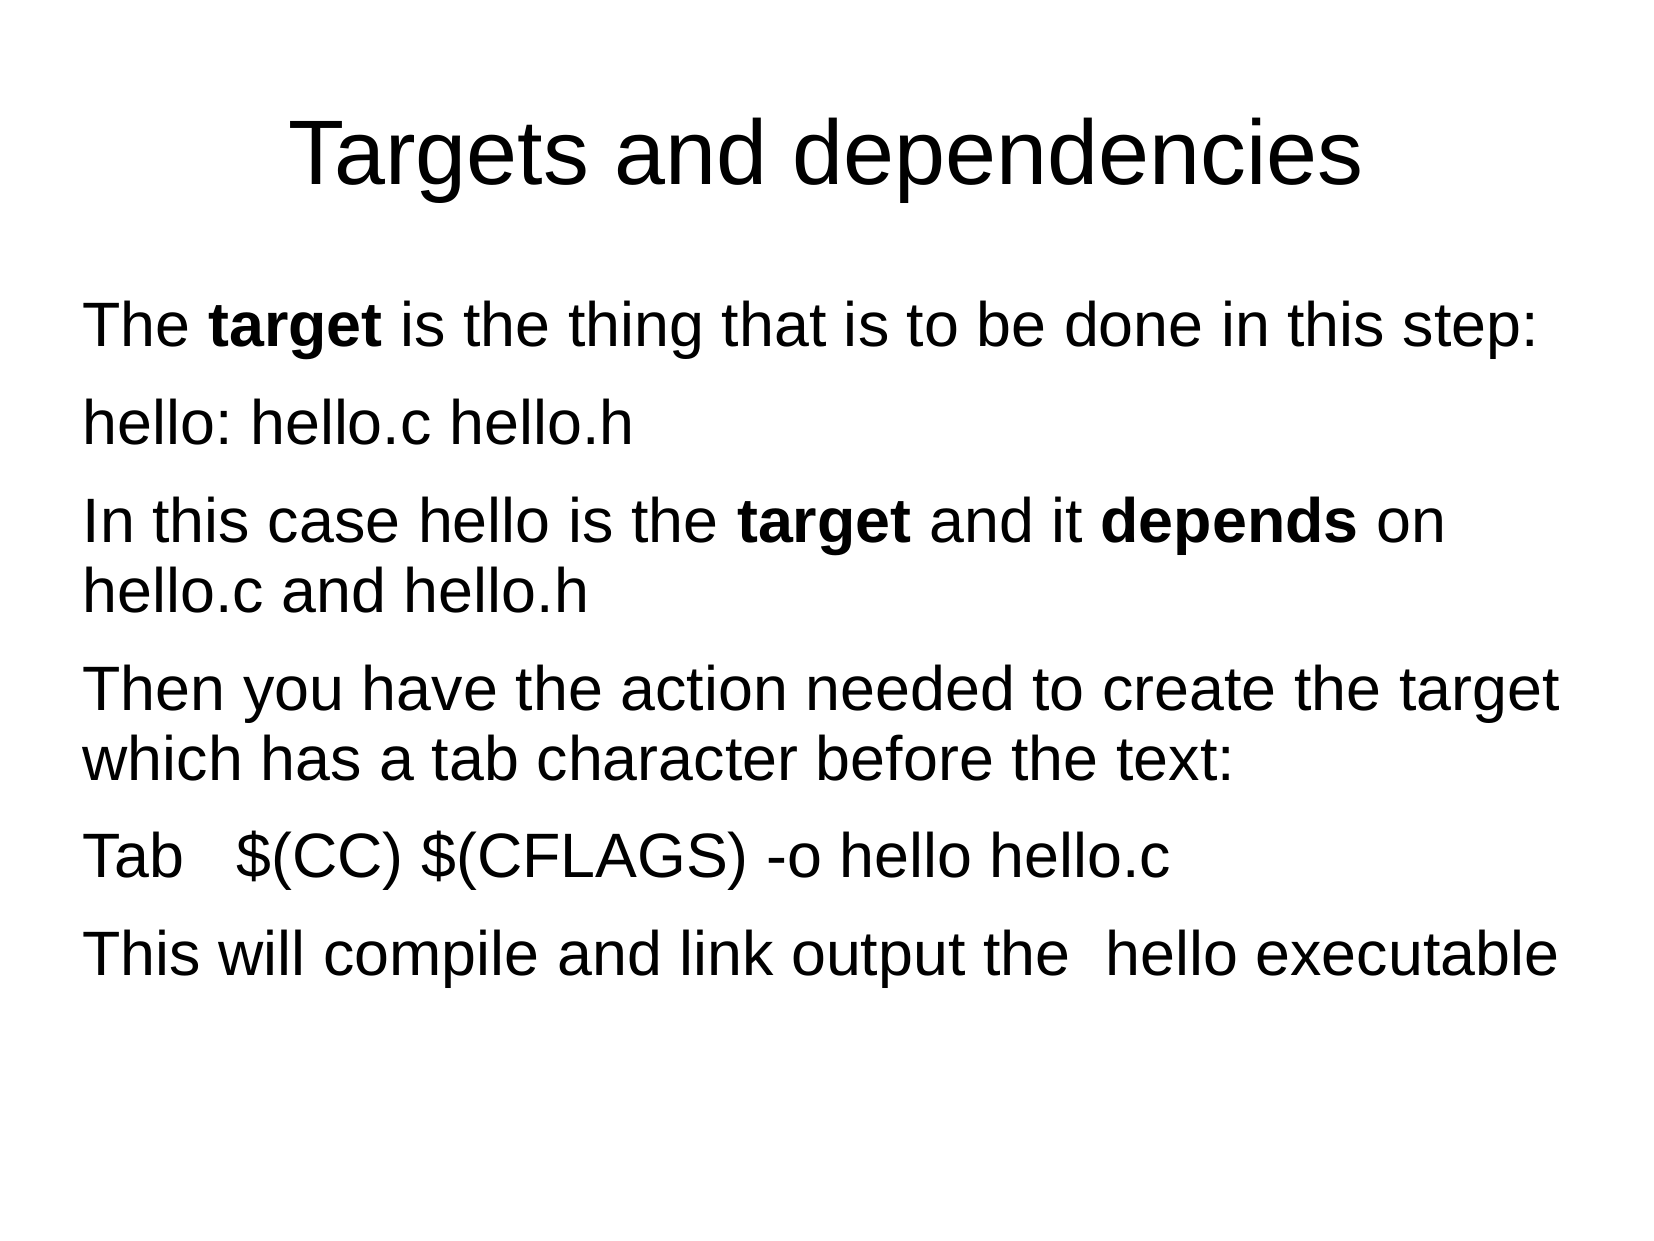

# Targets and dependencies
The target is the thing that is to be done in this step:
hello: hello.c hello.h
In this case hello is the target and it depends on
hello.c and hello.h
Then you have the action needed to create the target which has a tab character before the text:
Tab $(CC) $(CFLAGS) -o hello hello.c
This will compile and link output the hello executable